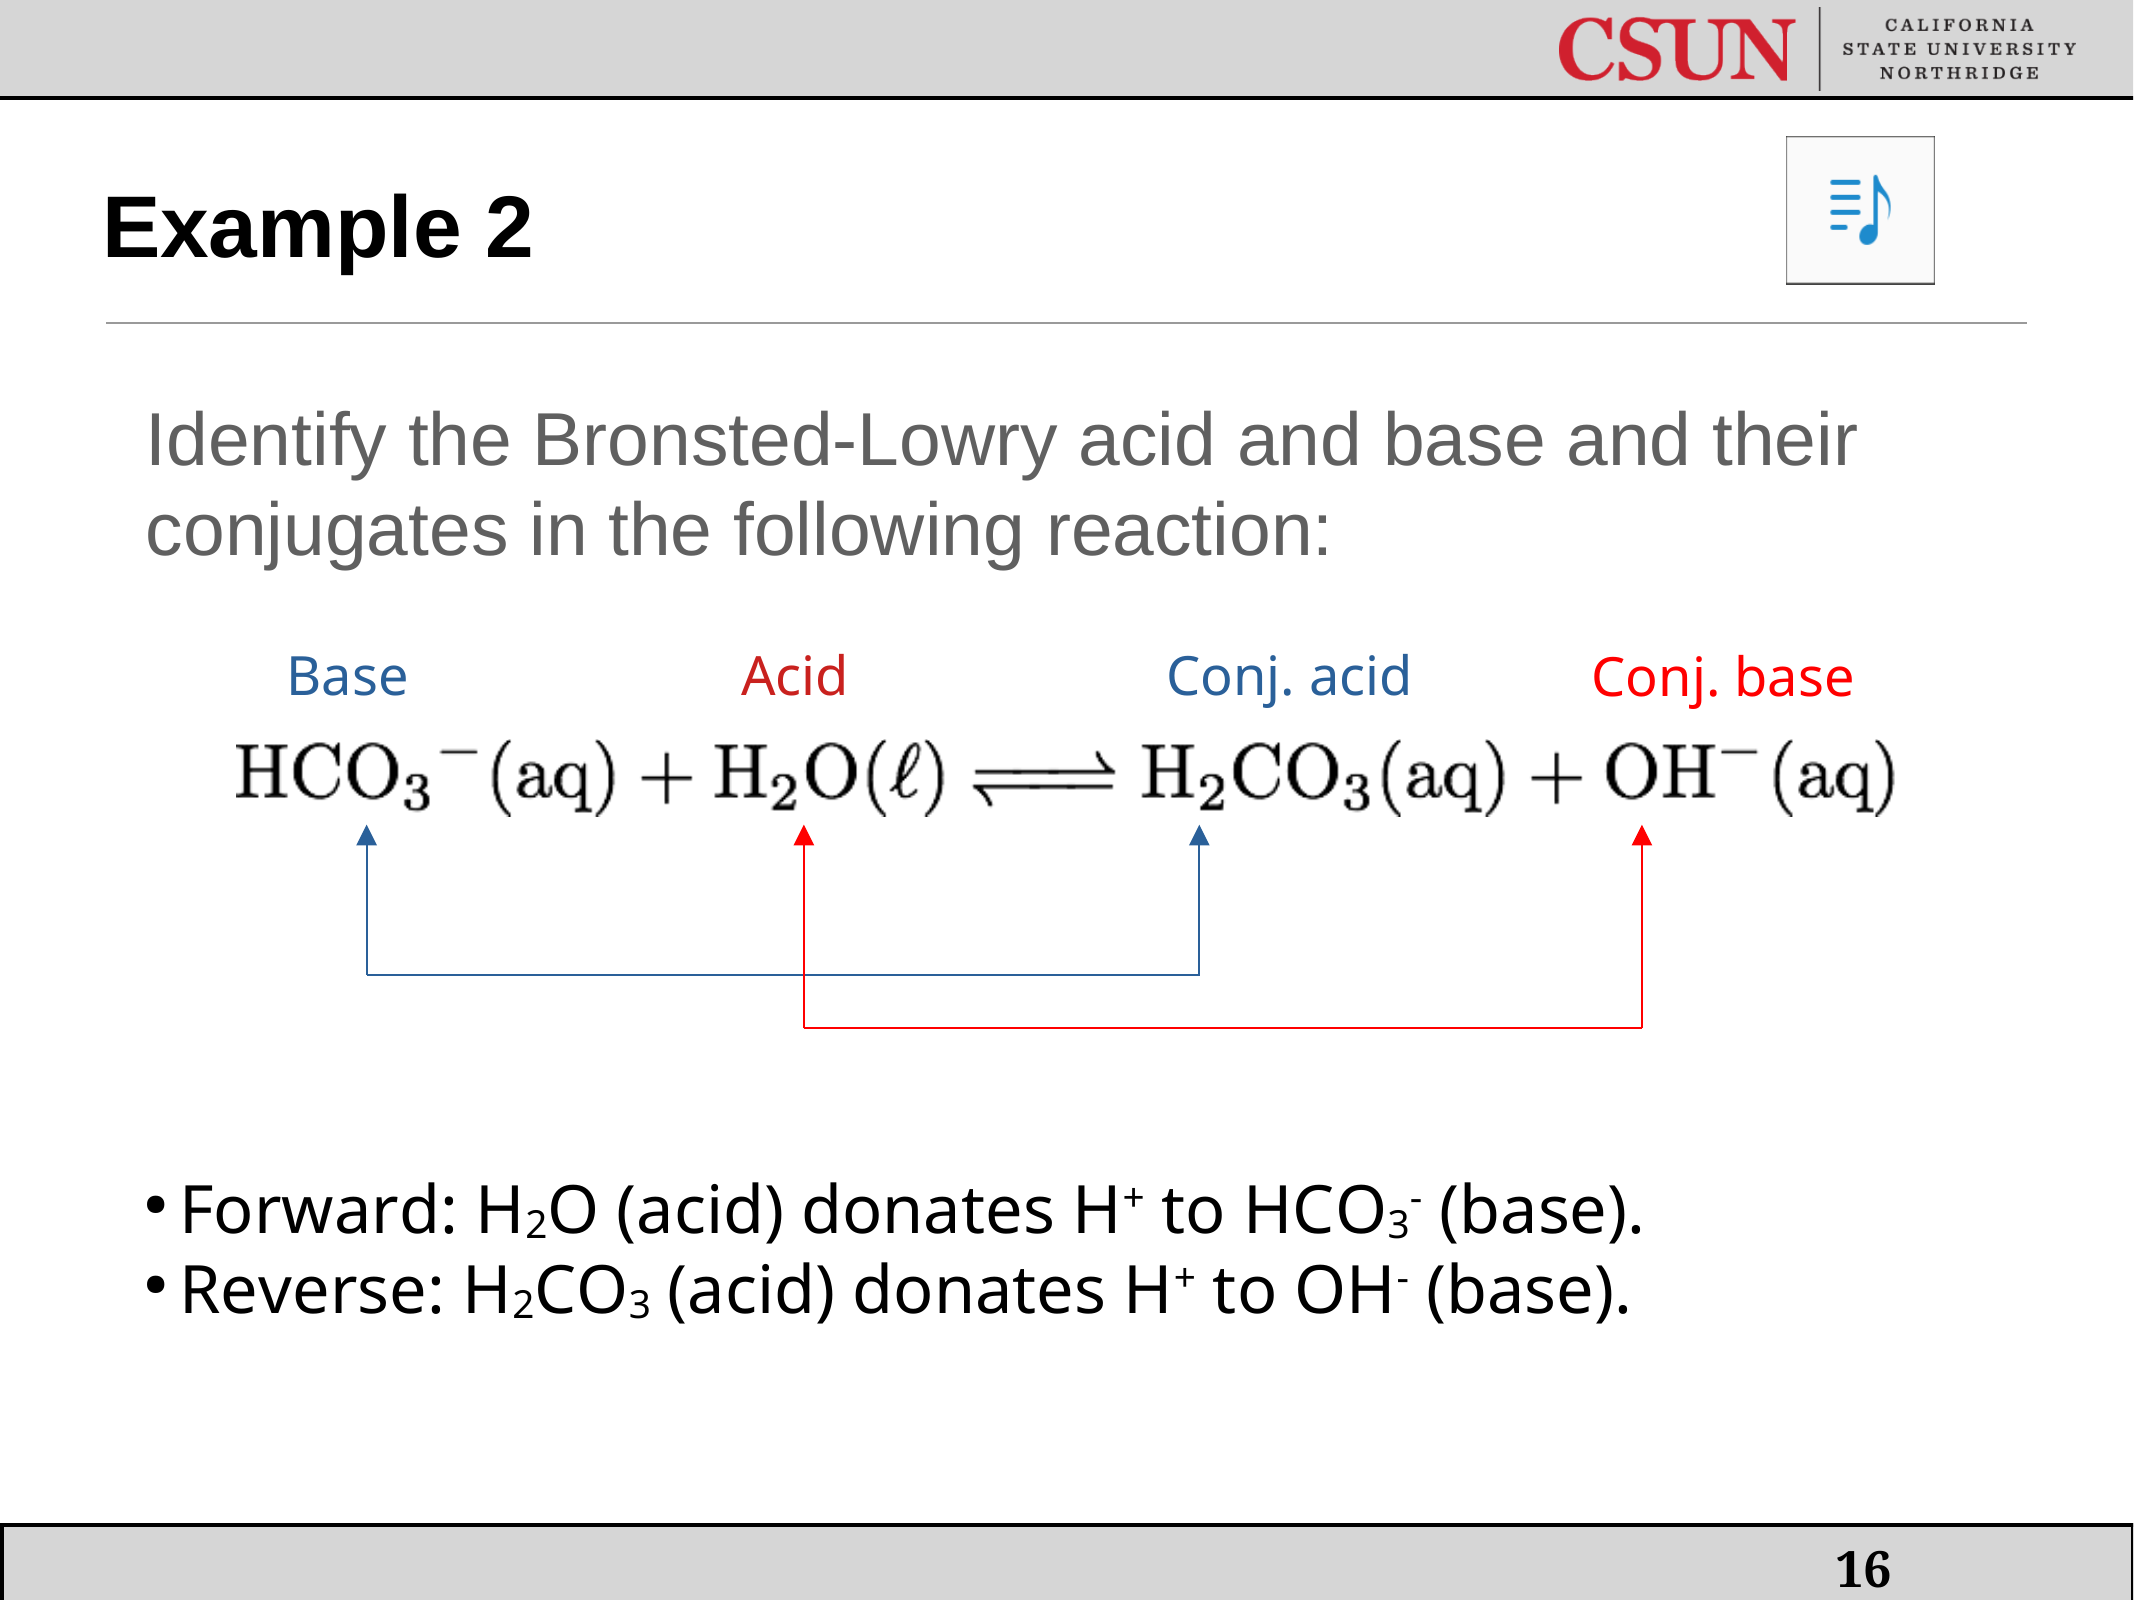

# Example 2
Identify the Bronsted-Lowry acid and base and their conjugates in the following reaction:
Acid
Base
Conj. acid
Conj. base
Forward: H2O (acid) donates H+ to HCO3- (base).
Reverse: H2CO3 (acid) donates H+ to OH- (base).
16